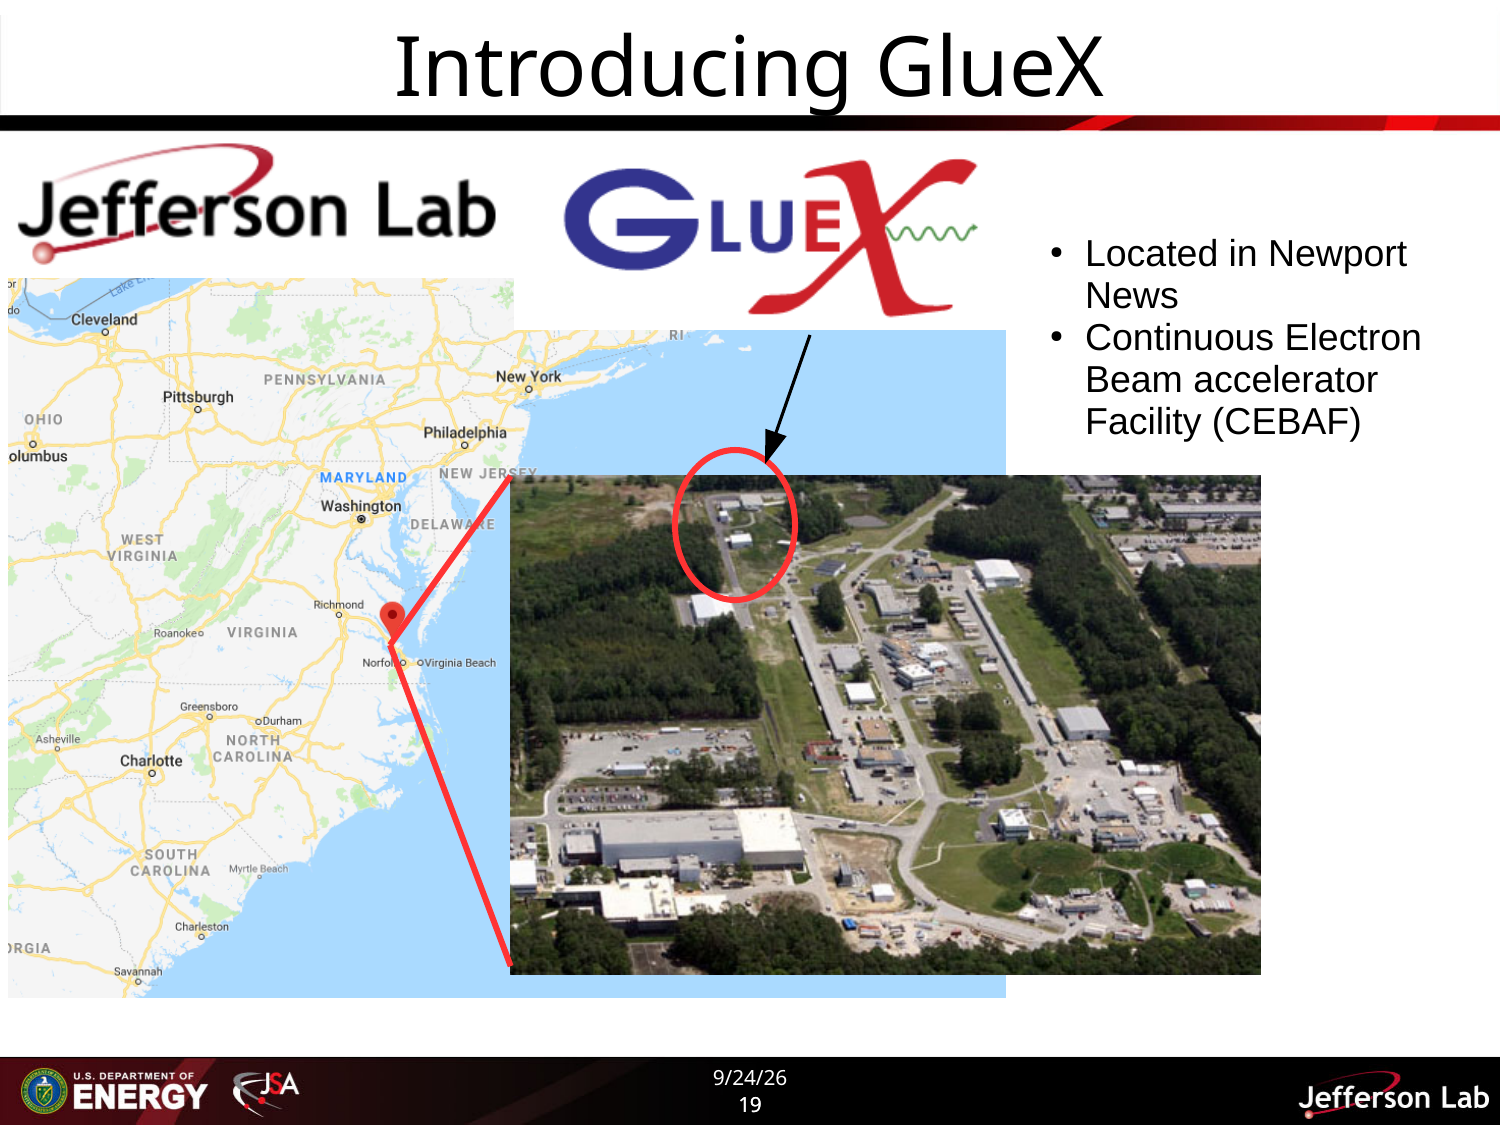

# Introducing GlueX
Located in Newport News
Continuous Electron Beam accelerator Facility (CEBAF)
19